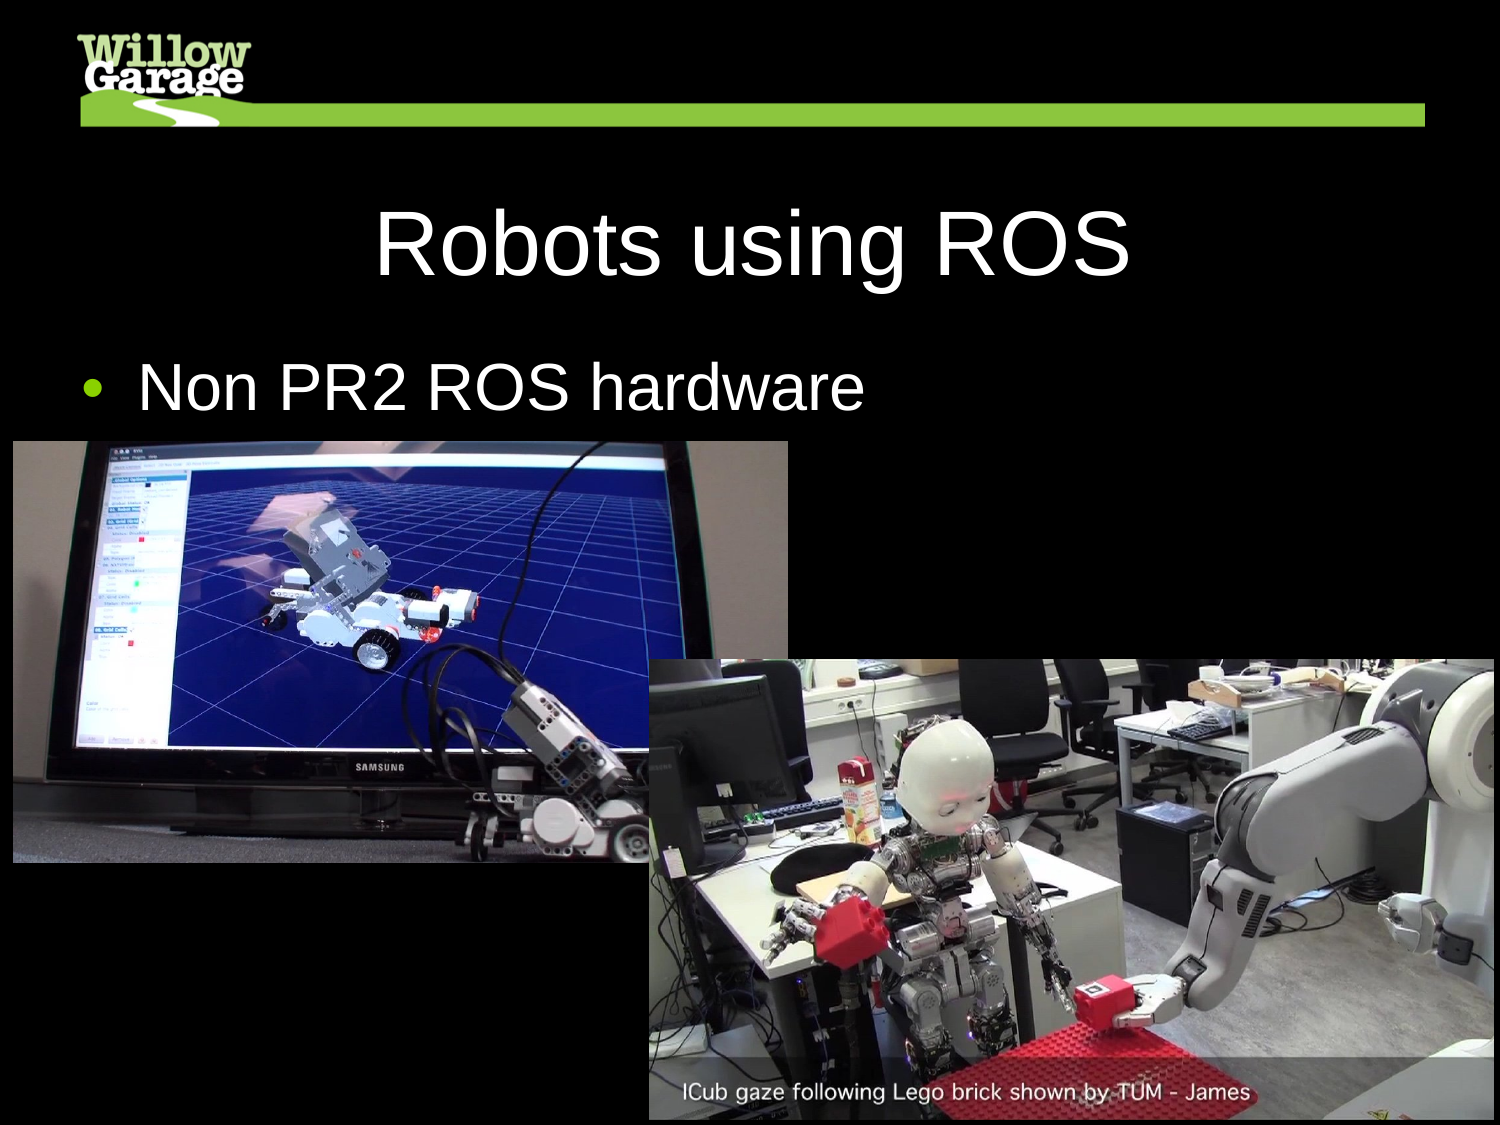

# Robots using ROS
Non PR2 ROS hardware